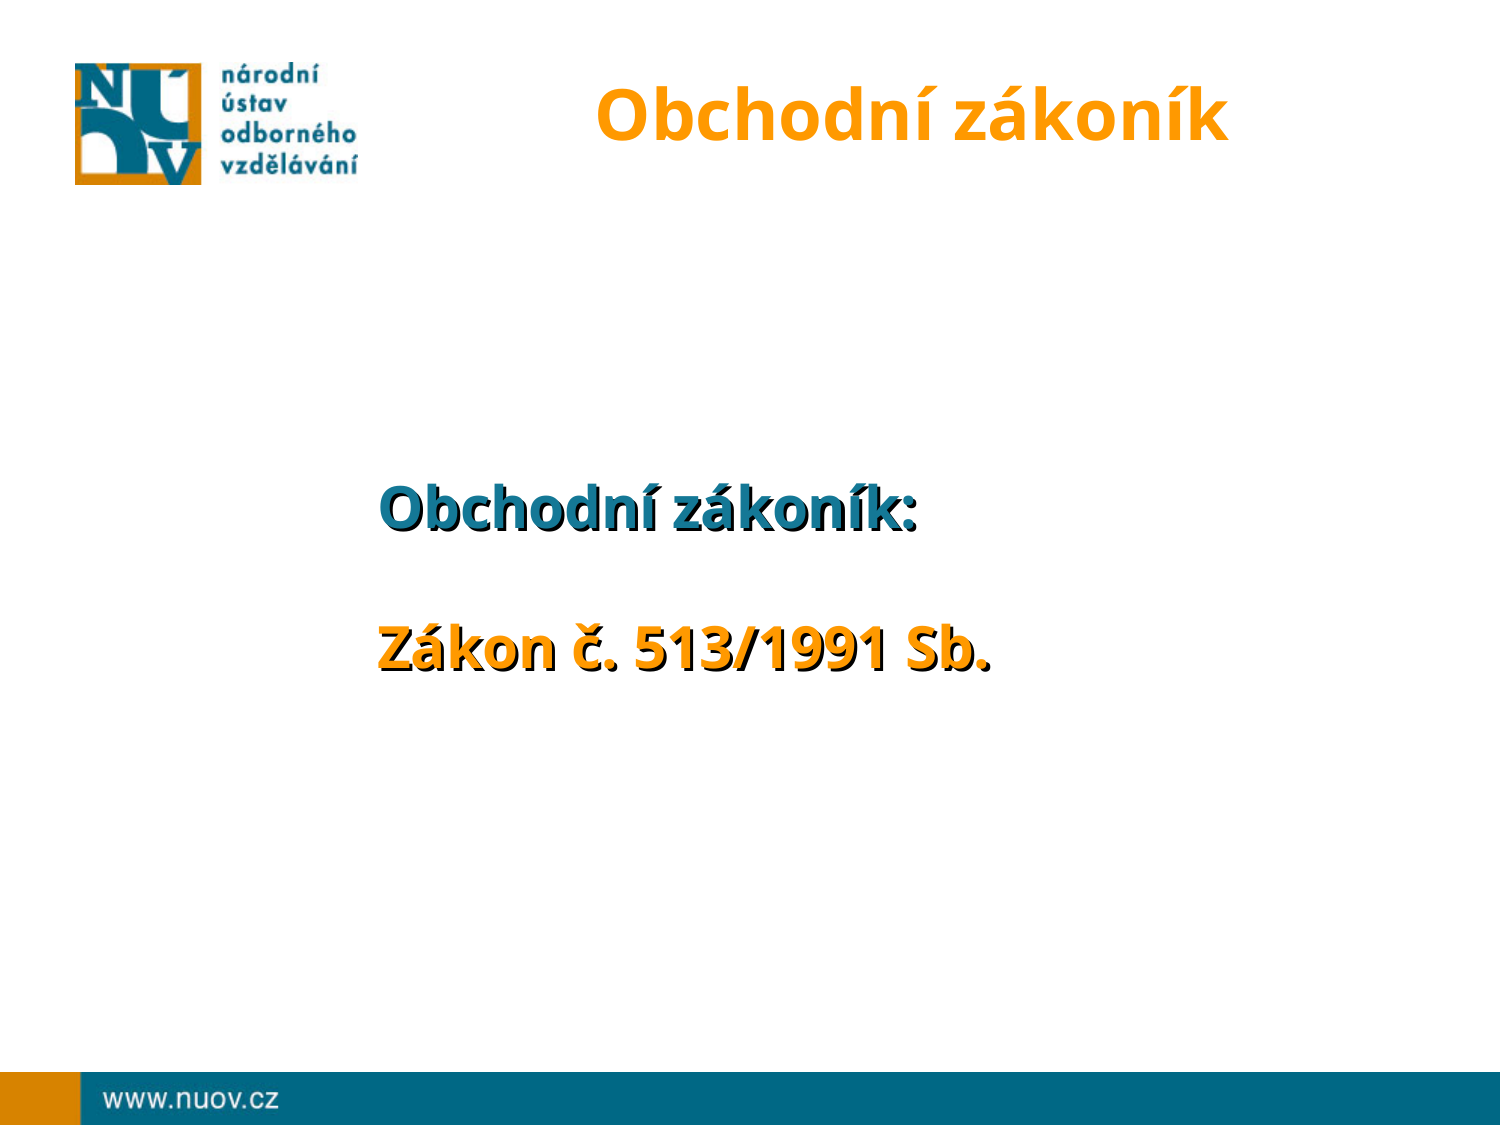

# Obchodní zákoník
Obchodní zákoník:
Zákon č. 513/1991 Sb.